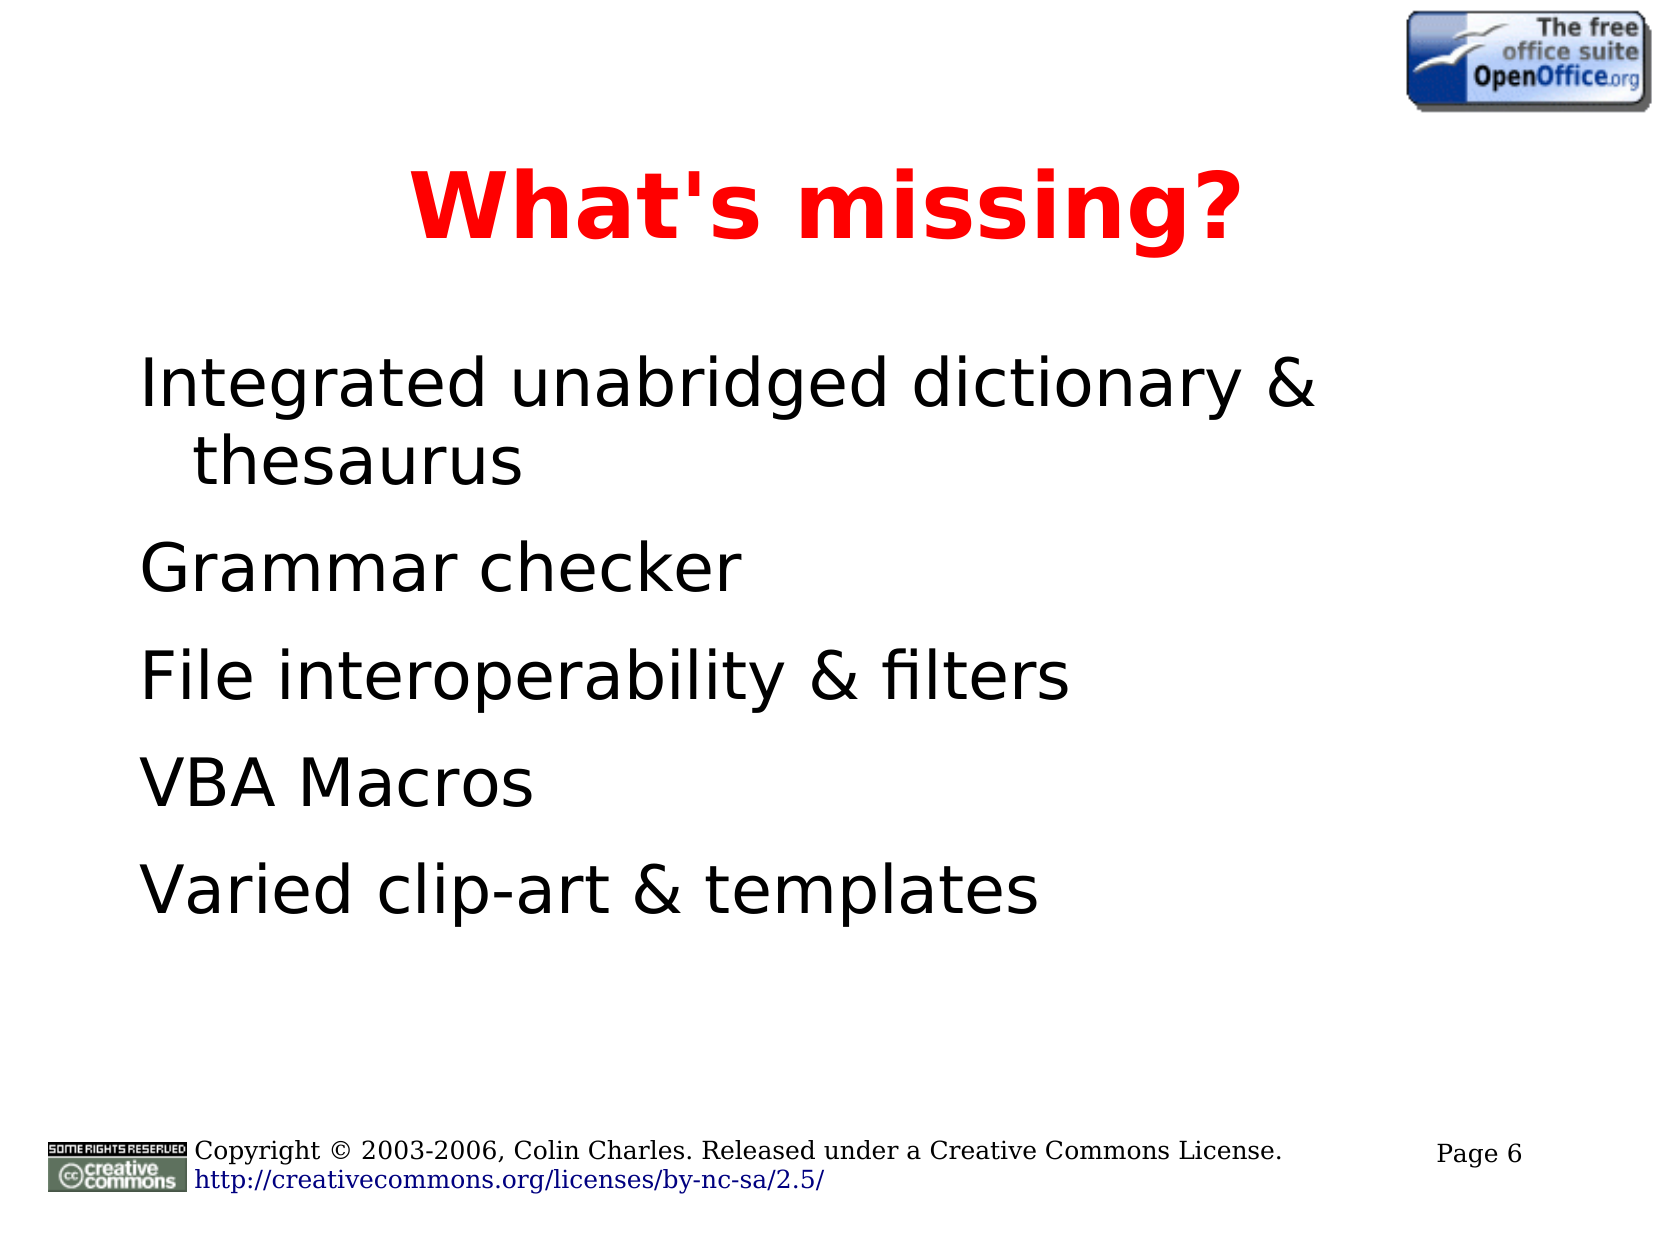

# What's missing?
Integrated unabridged dictionary & thesaurus
Grammar checker
File interoperability & filters
VBA Macros
Varied clip-art & templates